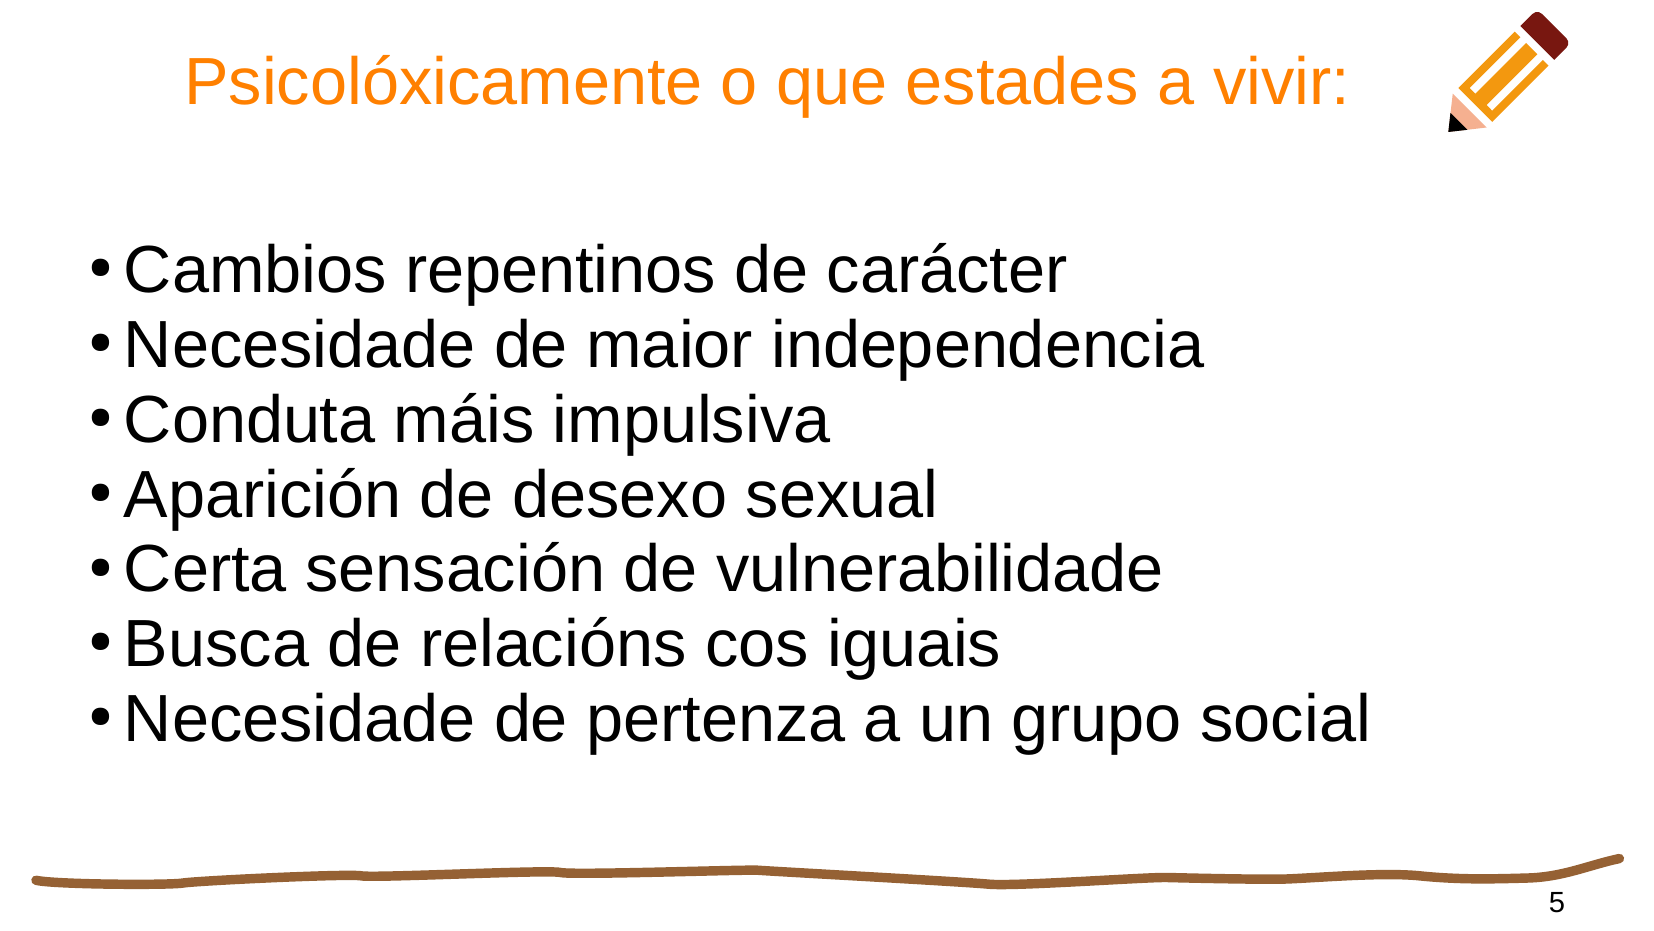

# Psicolóxicamente o que estades a vivir:
Cambios repentinos de carácter
Necesidade de maior independencia
Conduta máis impulsiva
Aparición de desexo sexual
Certa sensación de vulnerabilidade
Busca de relacións cos iguais
Necesidade de pertenza a un grupo social
5